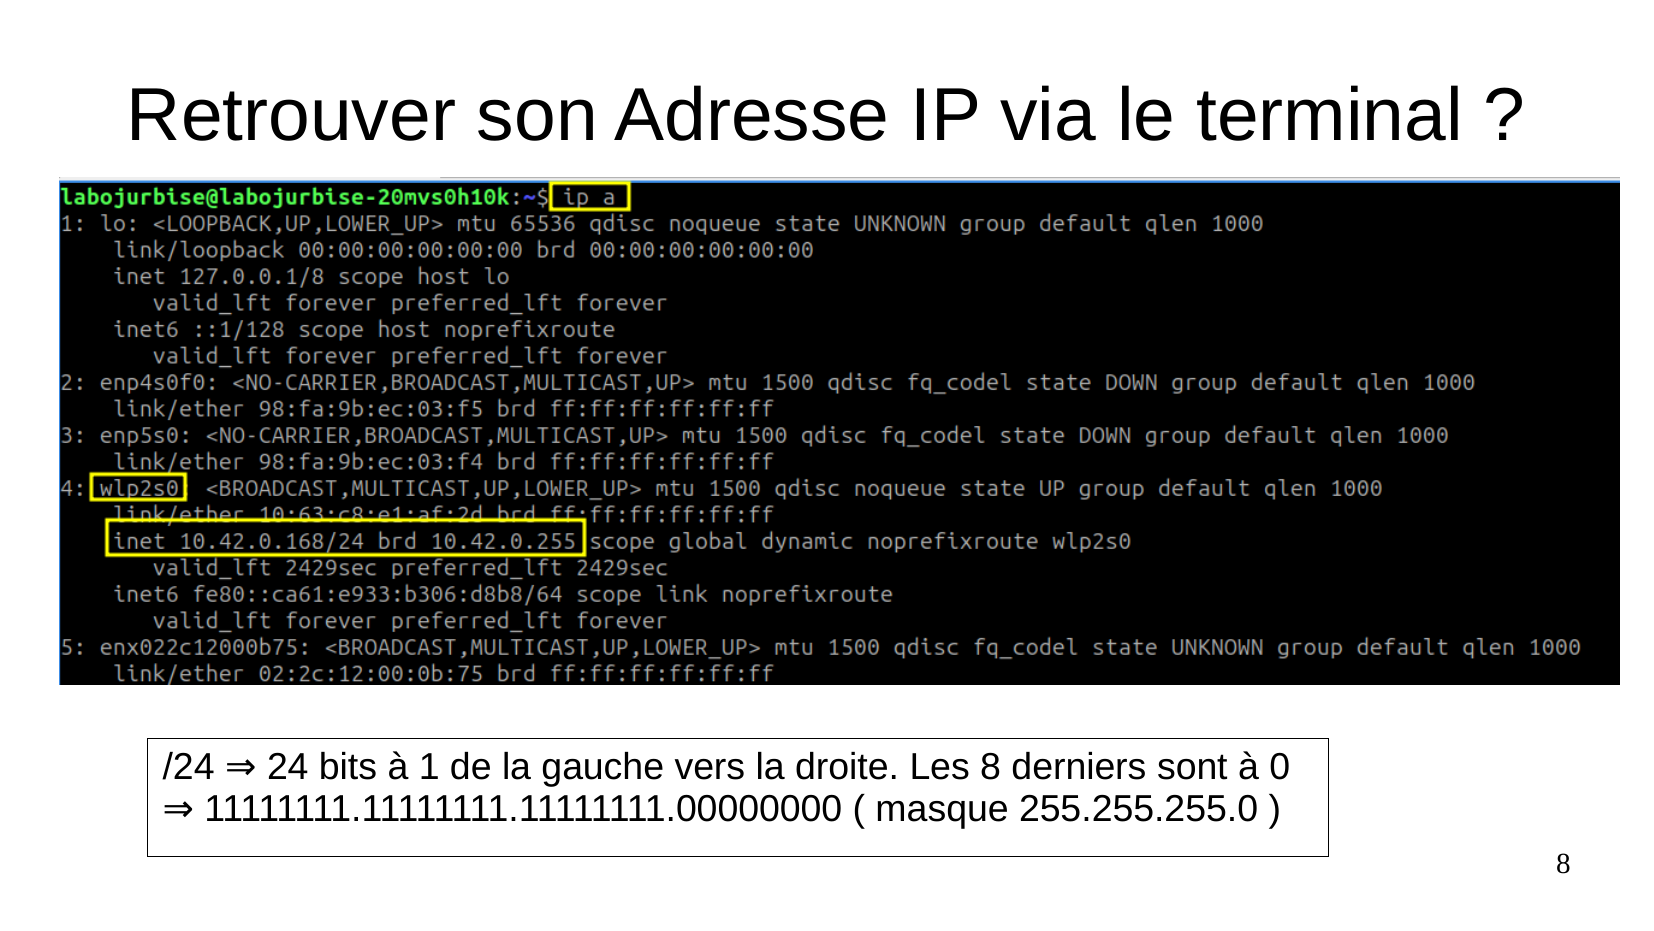

# Retrouver son Adresse IP via le terminal ?
/24 ⇒ 24 bits à 1 de la gauche vers la droite. Les 8 derniers sont à 0 ⇒ 11111111.11111111.11111111.00000000 ( masque 255.255.255.0 )
8